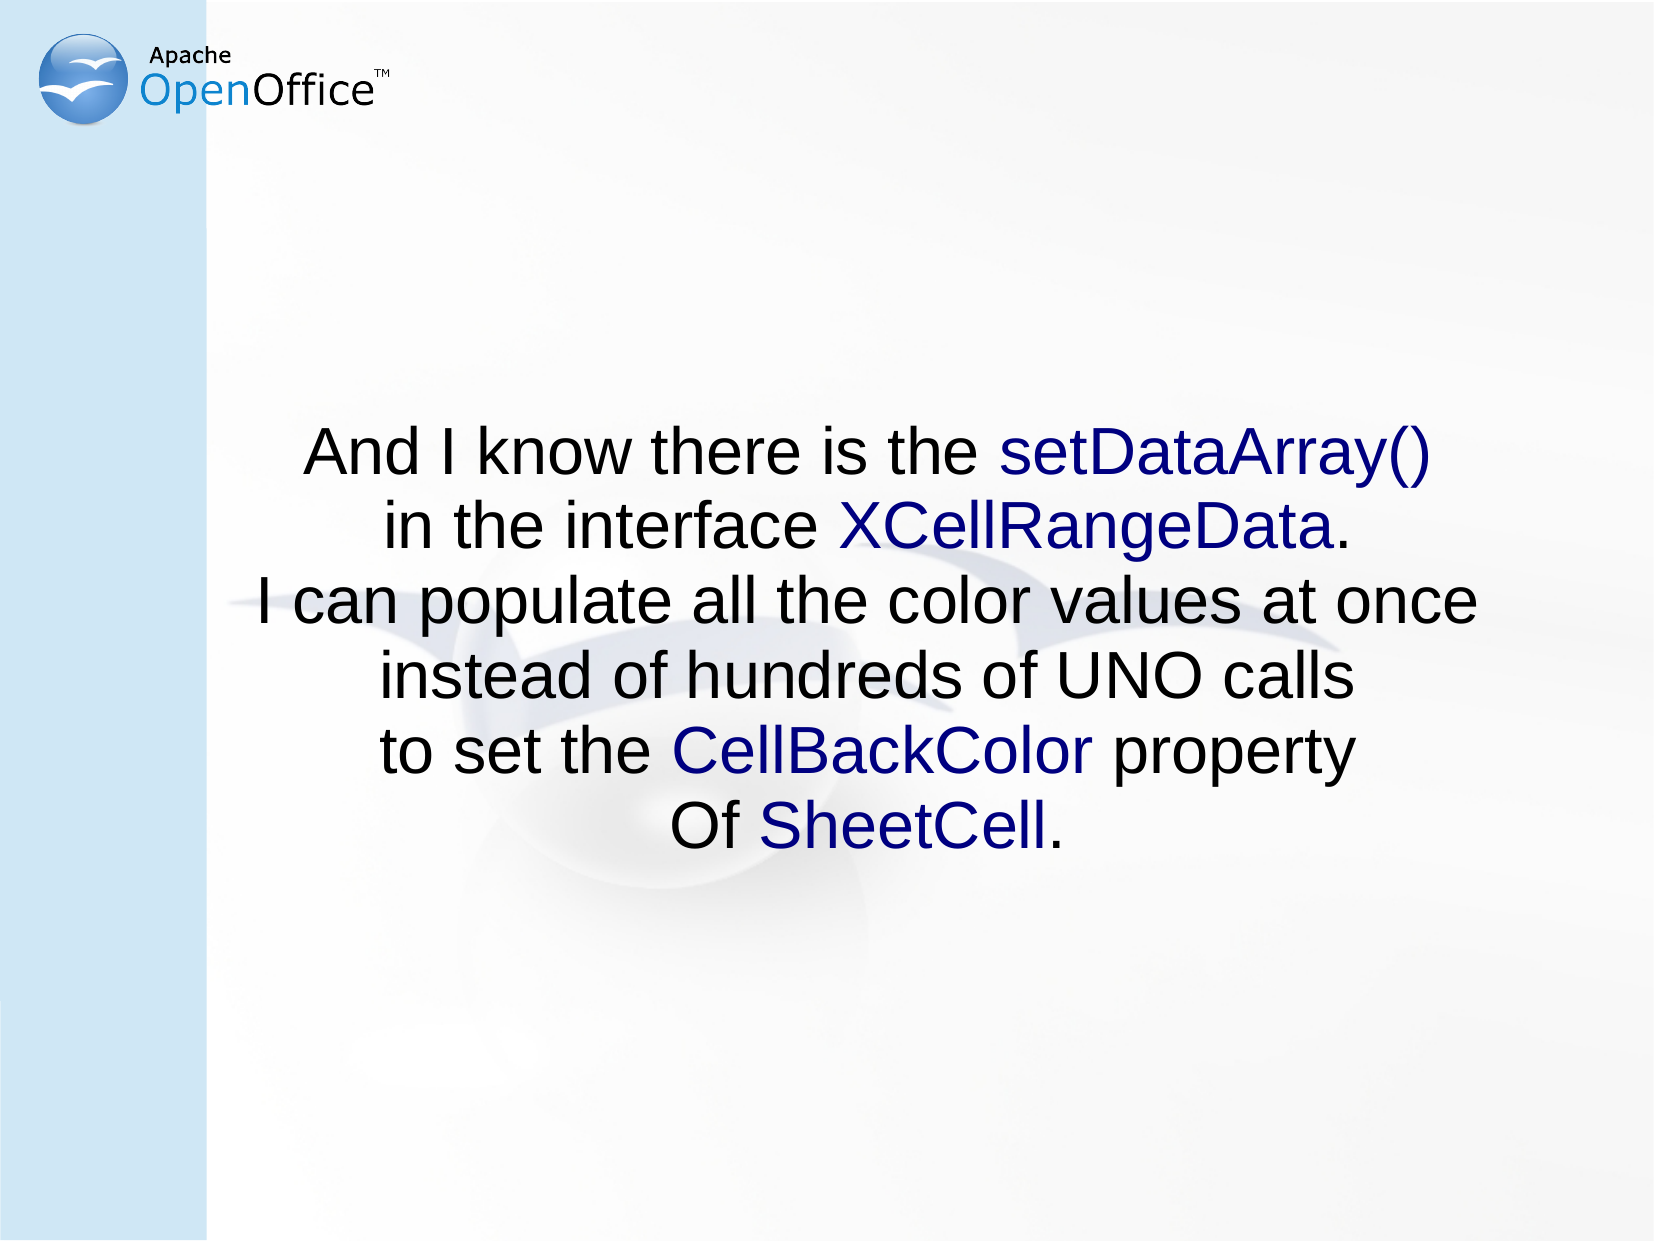

# And I know there is the setDataArray()
in the interface XCellRangeData.
I can populate all the color values at once
instead of hundreds of UNO calls
to set the CellBackColor property
Of SheetCell.